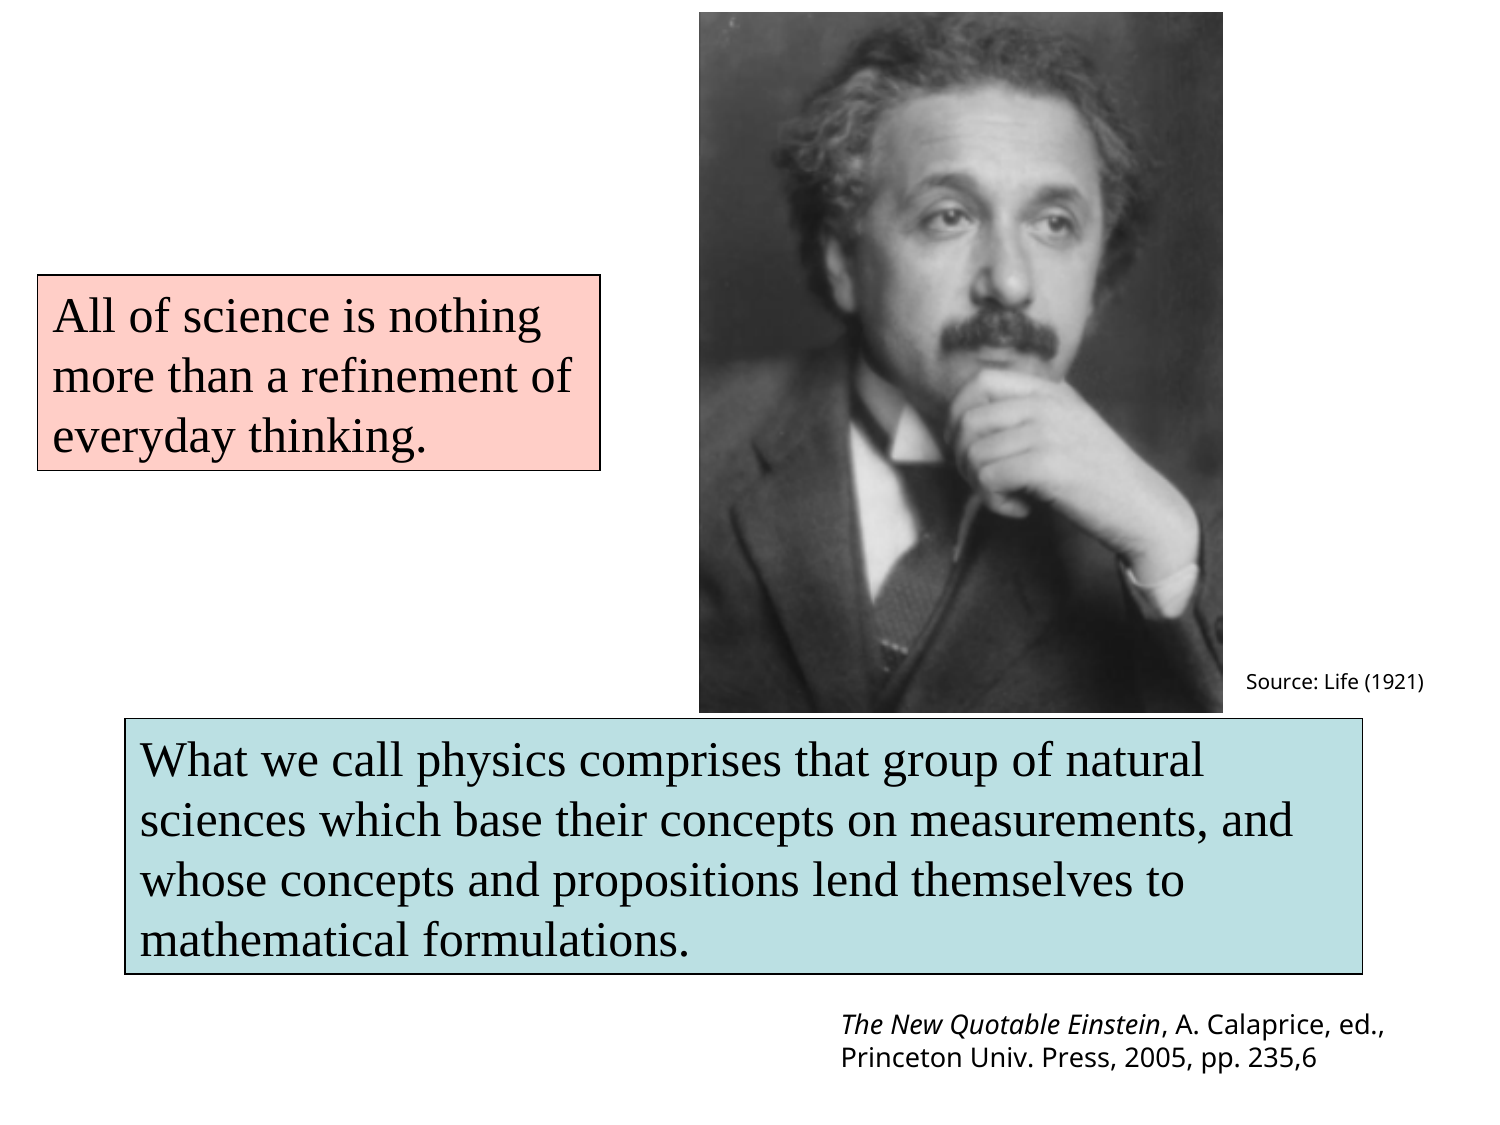

All of science is nothing more than a refinement of everyday thinking.
Source: Life (1921)
What we call physics comprises that group of natural sciences which base their concepts on measurements, and whose concepts and propositions lend themselves to mathematical formulations.
The New Quotable Einstein, A. Calaprice, ed.,
Princeton Univ. Press, 2005, pp. 235,6